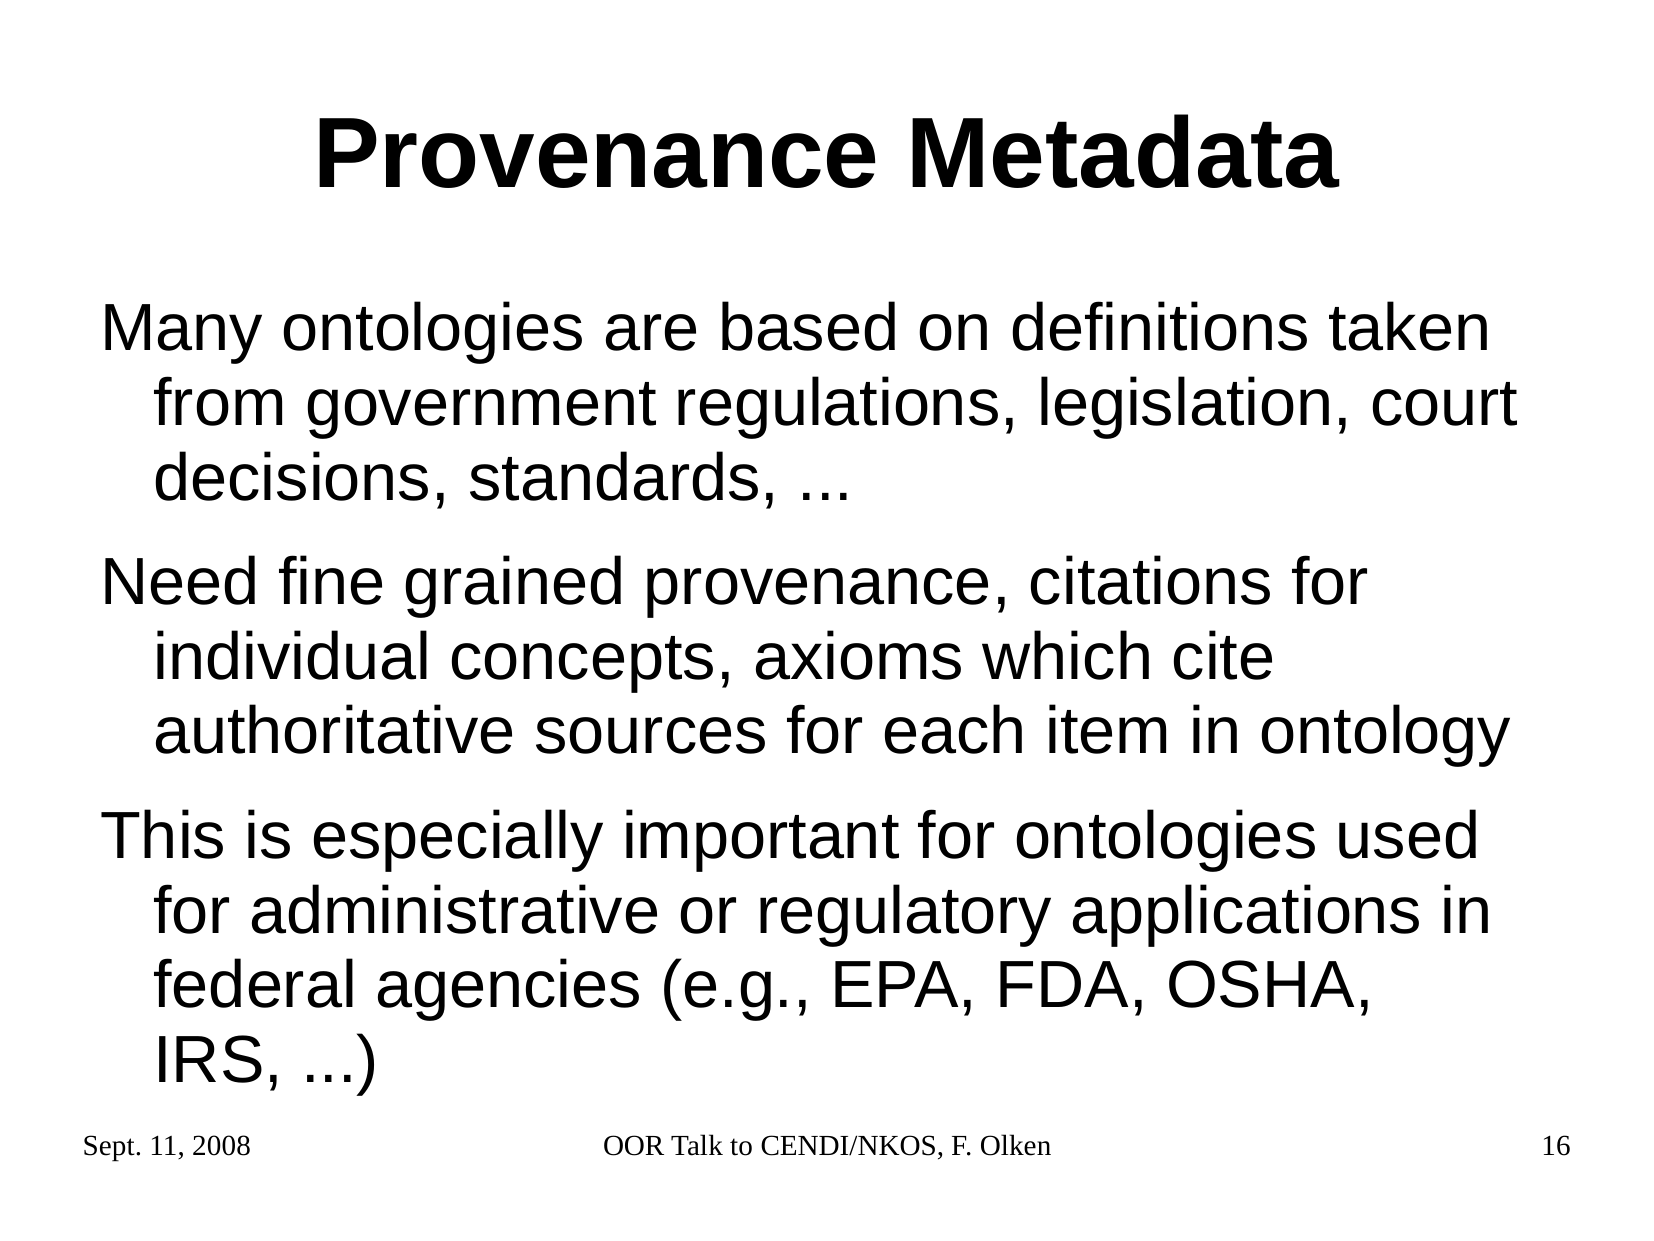

# Provenance Metadata
Many ontologies are based on definitions taken from government regulations, legislation, court decisions, standards, ...
Need fine grained provenance, citations for individual concepts, axioms which cite authoritative sources for each item in ontology
This is especially important for ontologies used for administrative or regulatory applications in federal agencies (e.g., EPA, FDA, OSHA, IRS, ...)
Sept. 11, 2008
OOR Talk to CENDI/NKOS, F. Olken
16